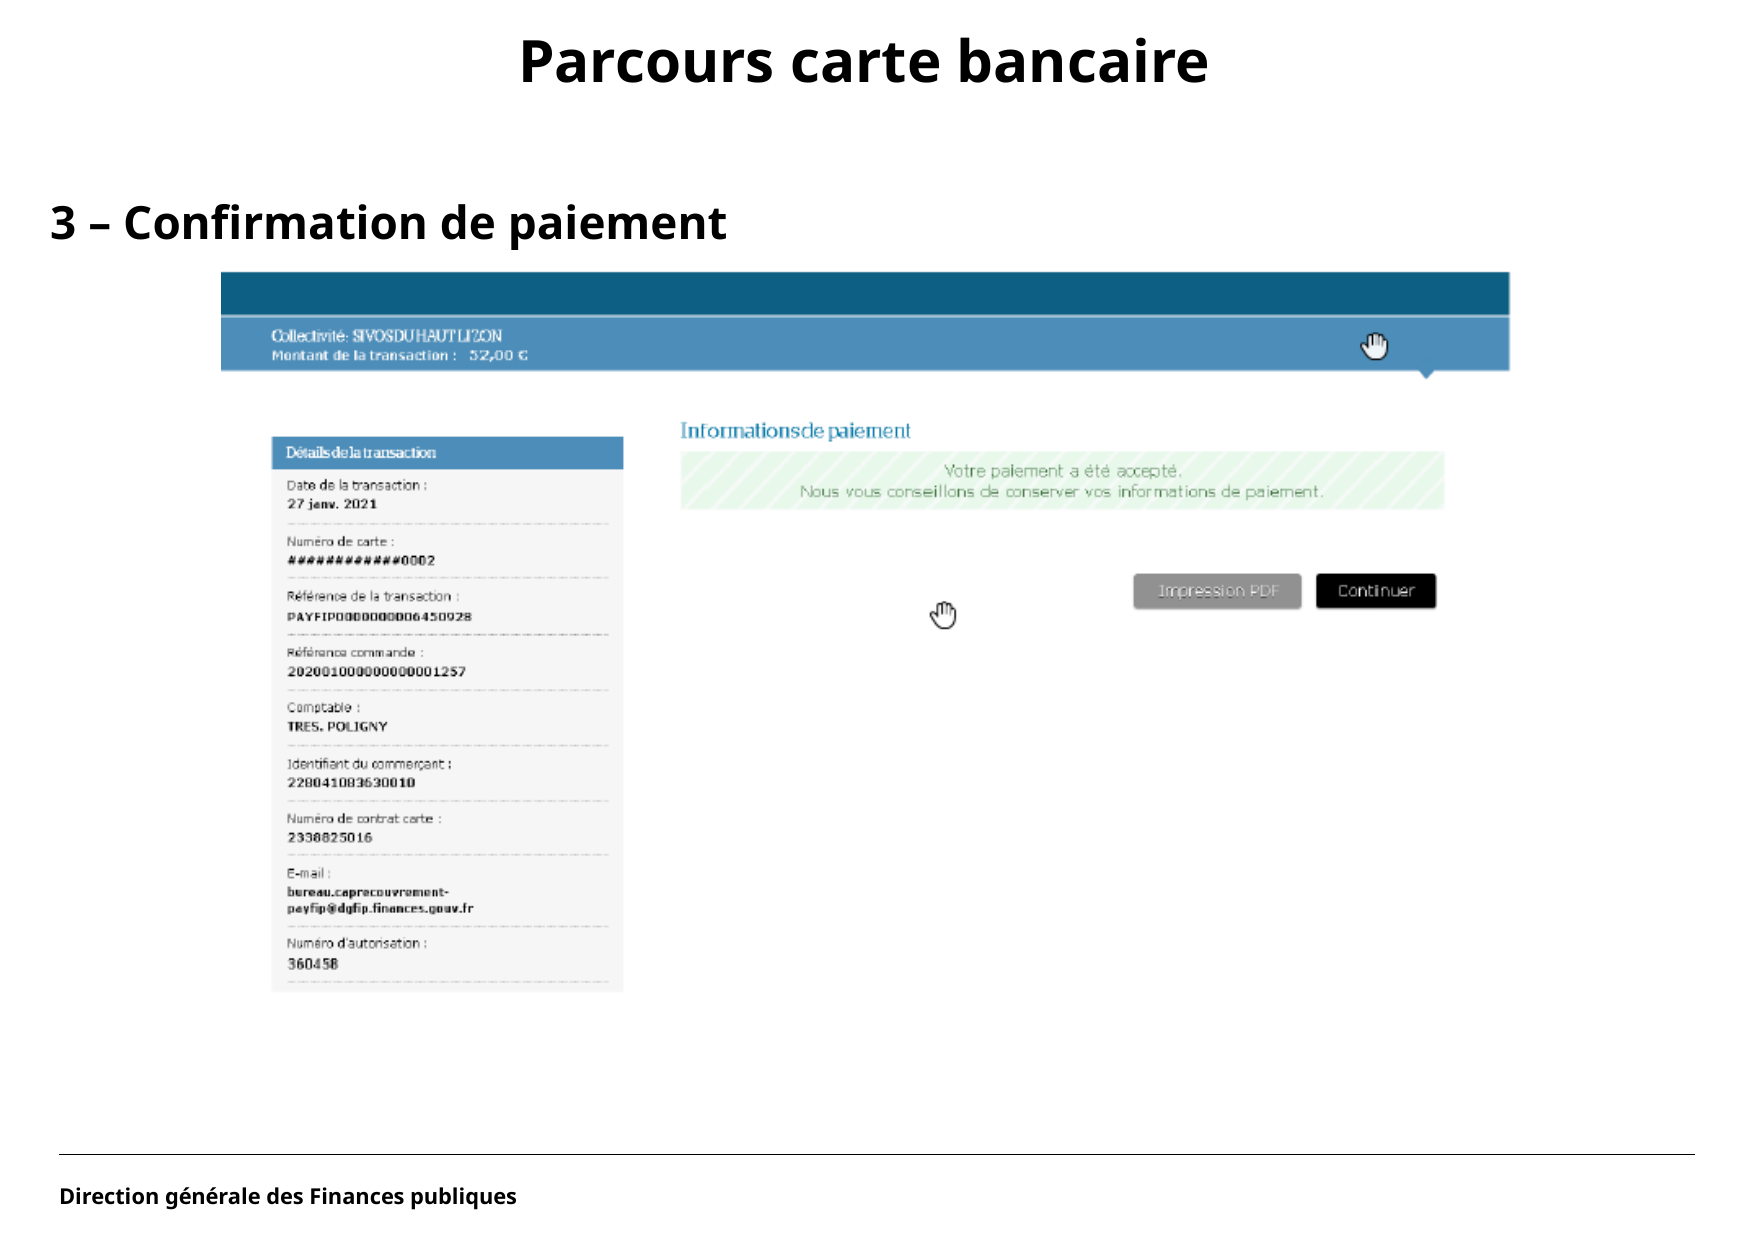

# Parcours carte bancaire
3 – Confirmation de paiement